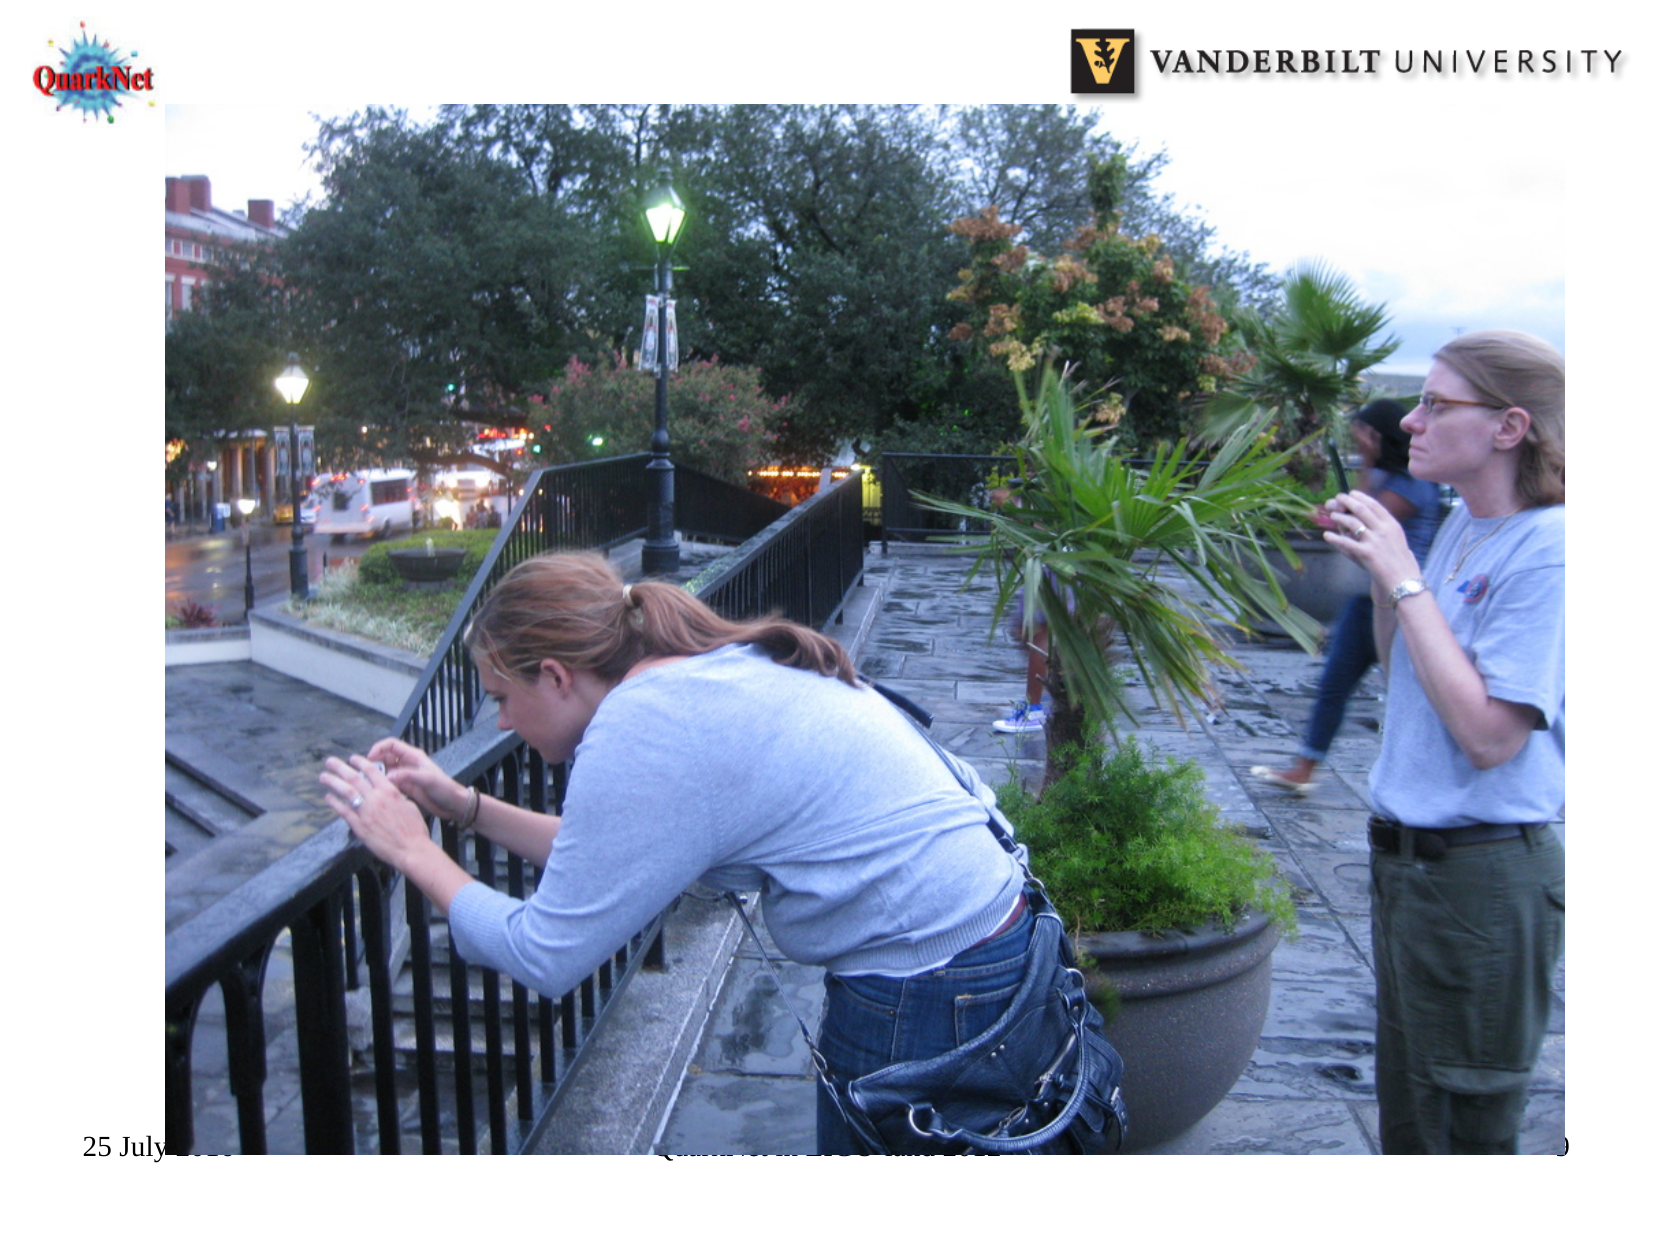

25 July 2016
QuarkNet in LIGO-land 2012
9